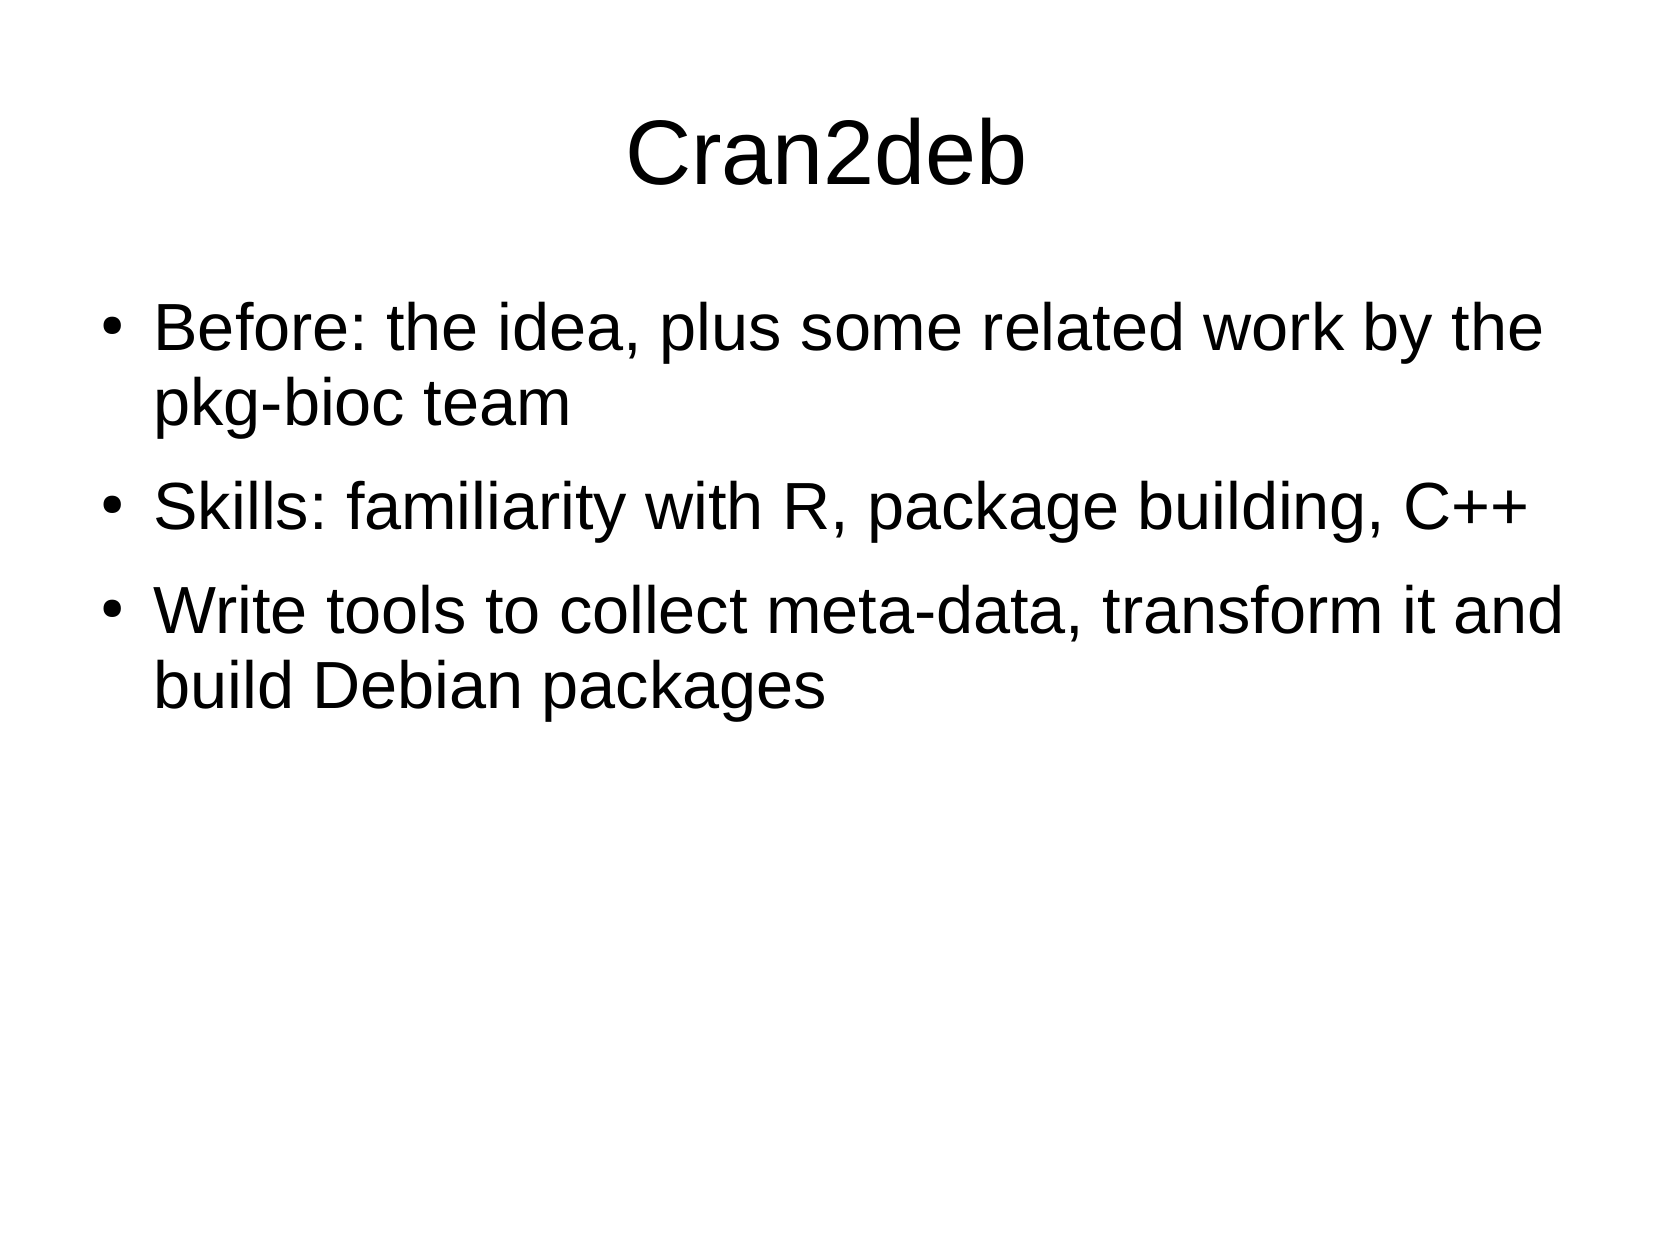

# Cran2deb
Before: the idea, plus some related work by the pkg-bioc team
Skills: familiarity with R, package building, C++
Write tools to collect meta-data, transform it and build Debian packages